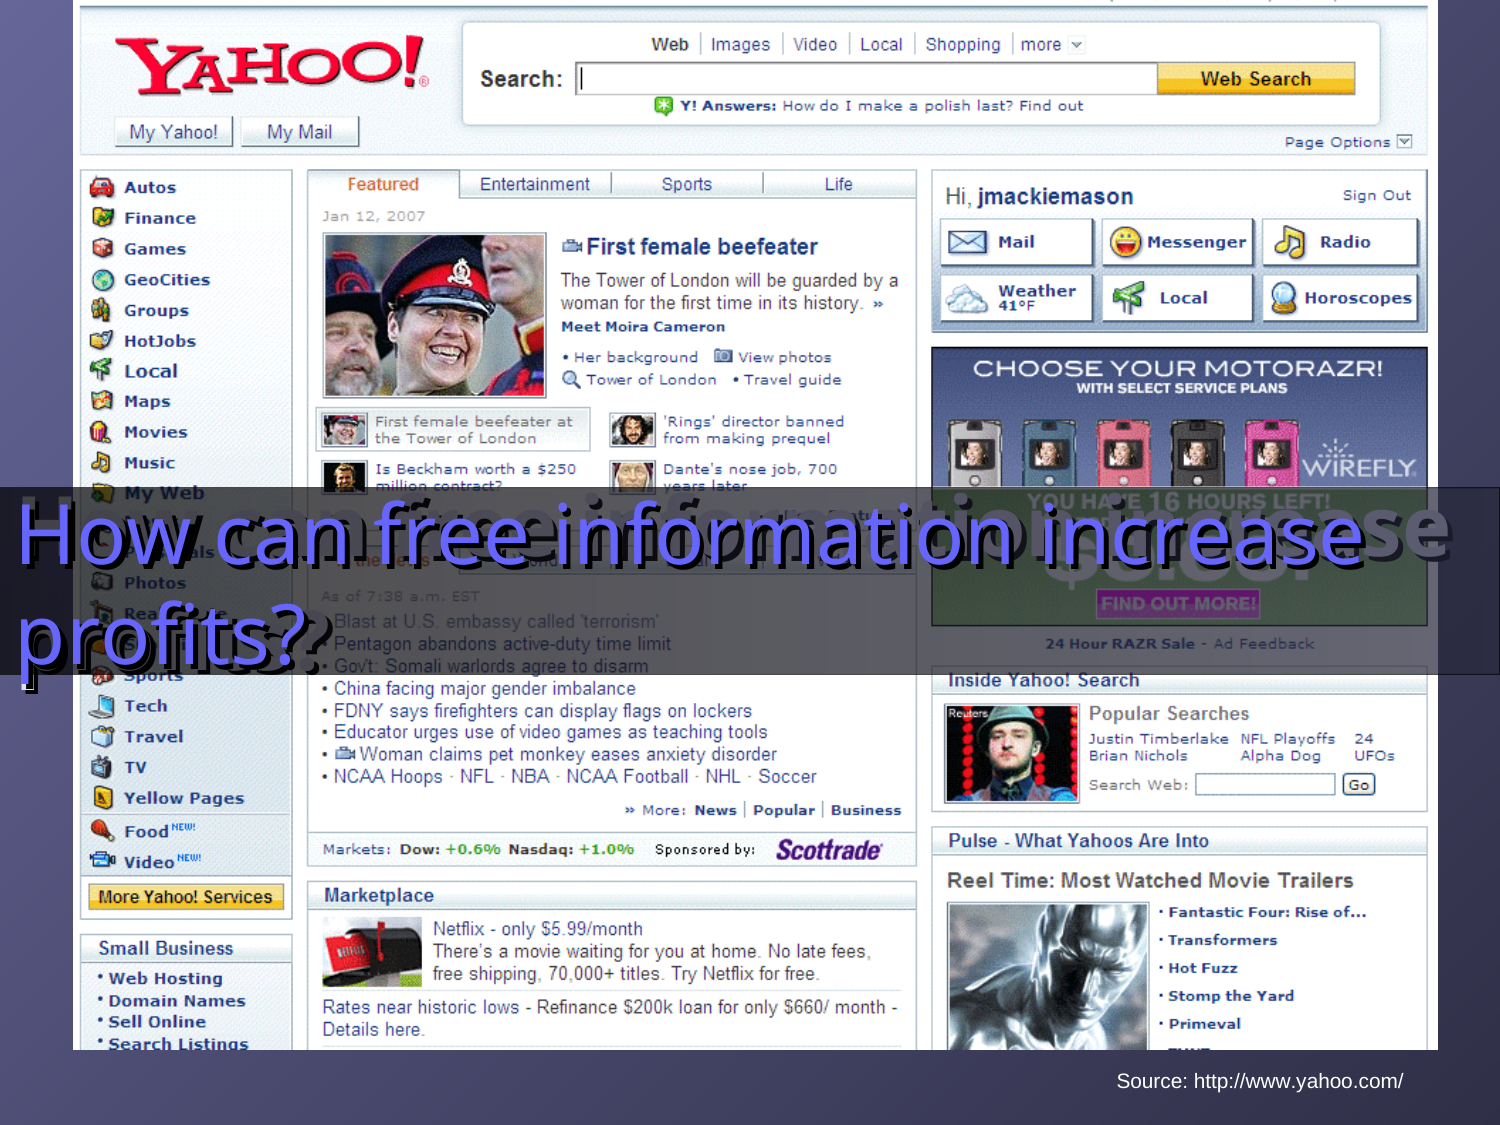

# How can free information increase profits?
How can free information increase profits?
Source: http://www.yahoo.com/